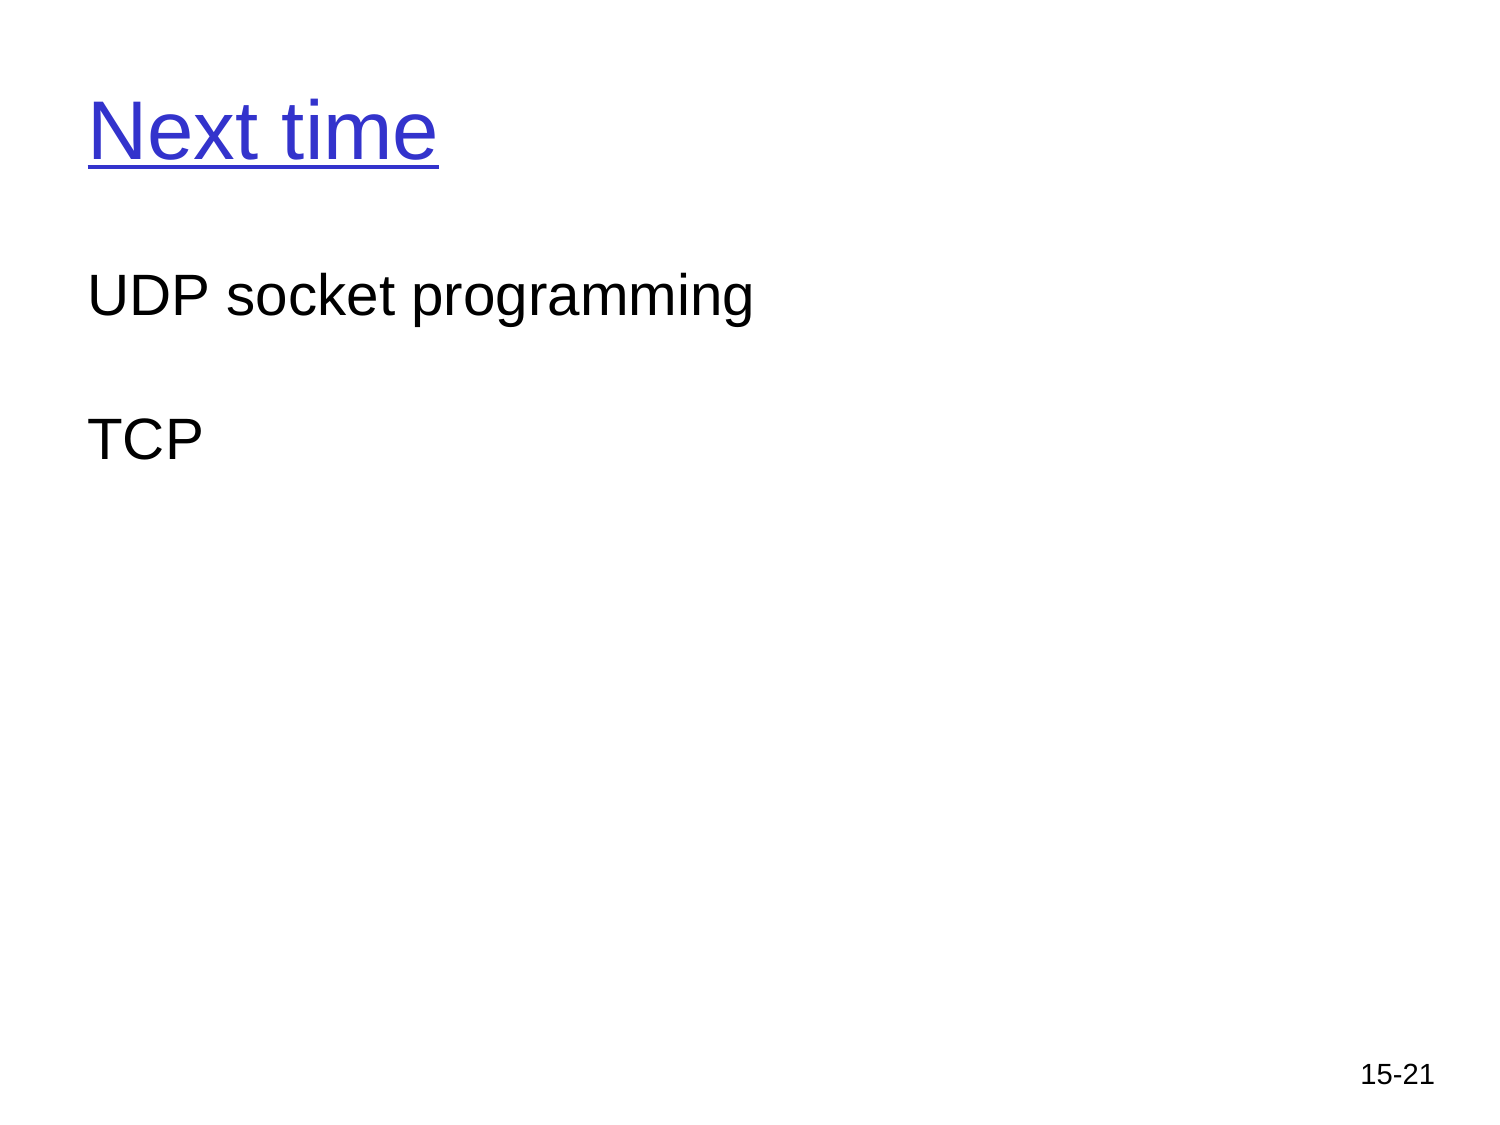

# Next time
UDP socket programming
TCP
21